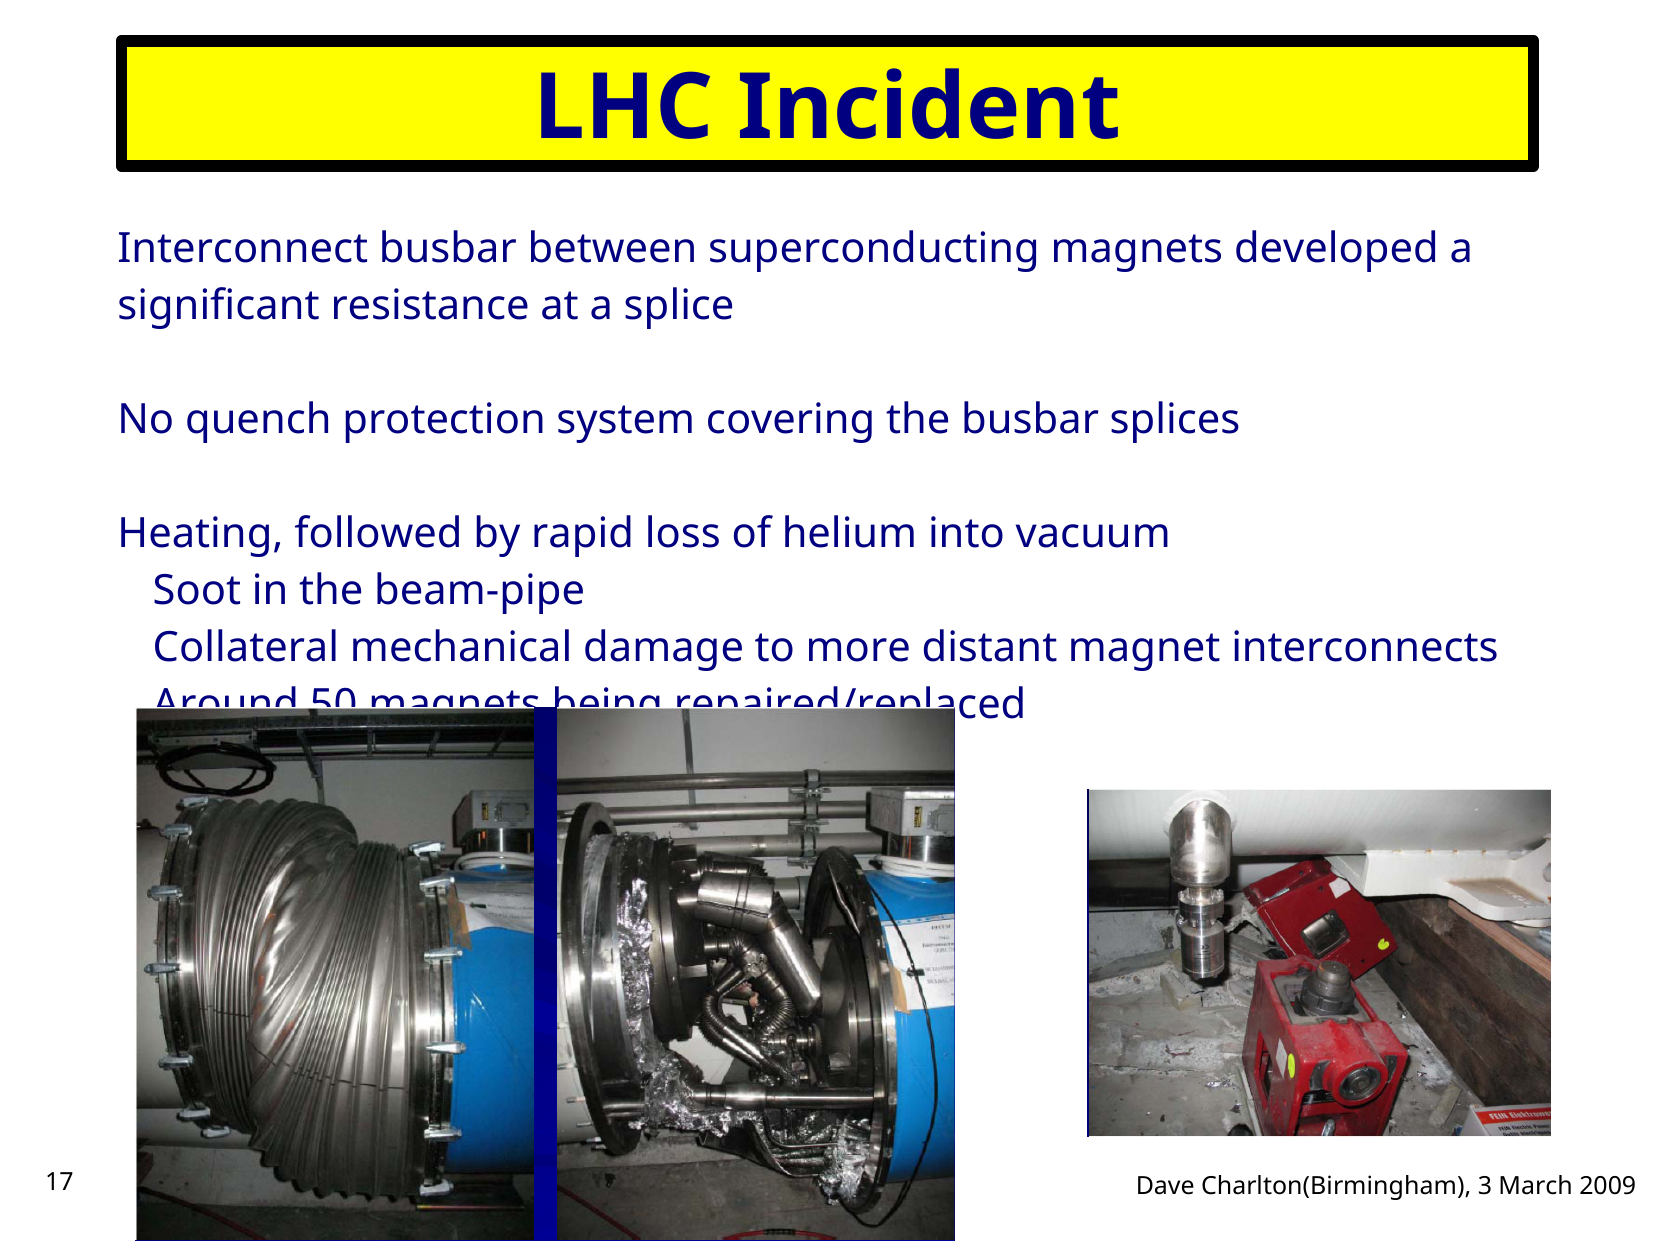

# LHC Incident
Interconnect busbar between superconducting magnets developed a significant resistance at a splice
No quench protection system covering the busbar splices
Heating, followed by rapid loss of helium into vacuum
Soot in the beam-pipe
Collateral mechanical damage to more distant magnet interconnects
Around 50 magnets being repaired/replaced
17